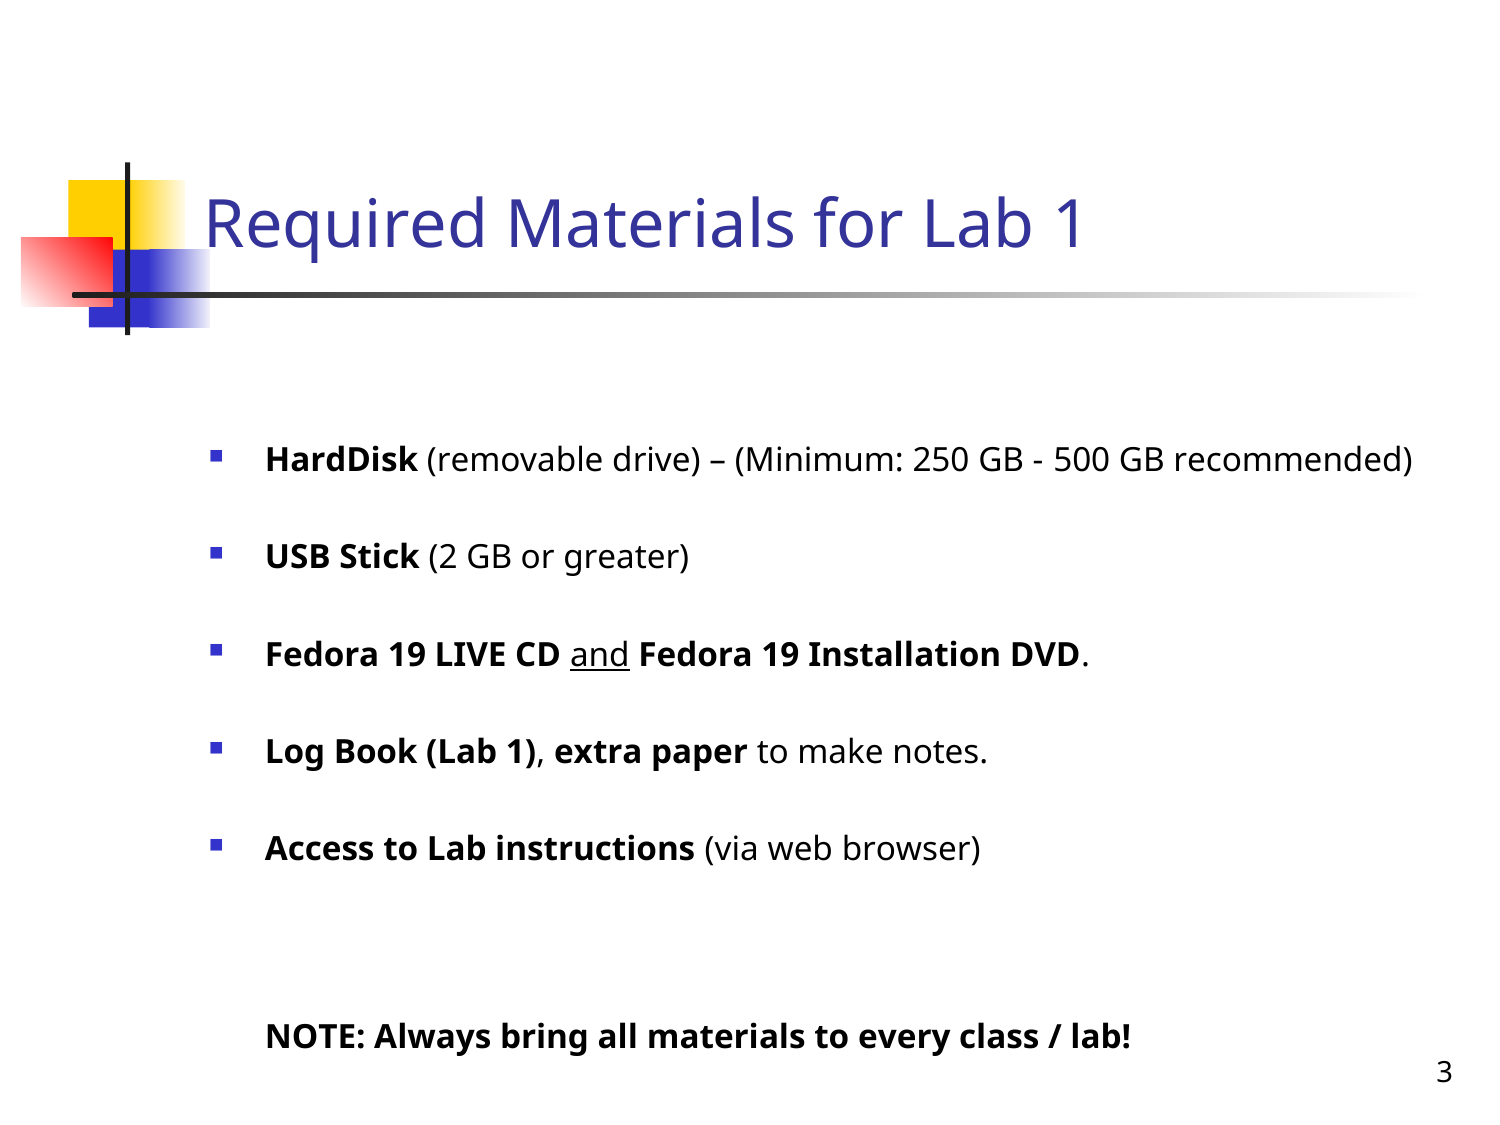

# Required Materials for Lab 1
HardDisk (removable drive) – (Minimum: 250 GB - 500 GB recommended)
USB Stick (2 GB or greater)
Fedora 19 LIVE CD and Fedora 19 Installation DVD.
Log Book (Lab 1), extra paper to make notes.
Access to Lab instructions (via web browser)
NOTE: Always bring all materials to every class / lab!
3